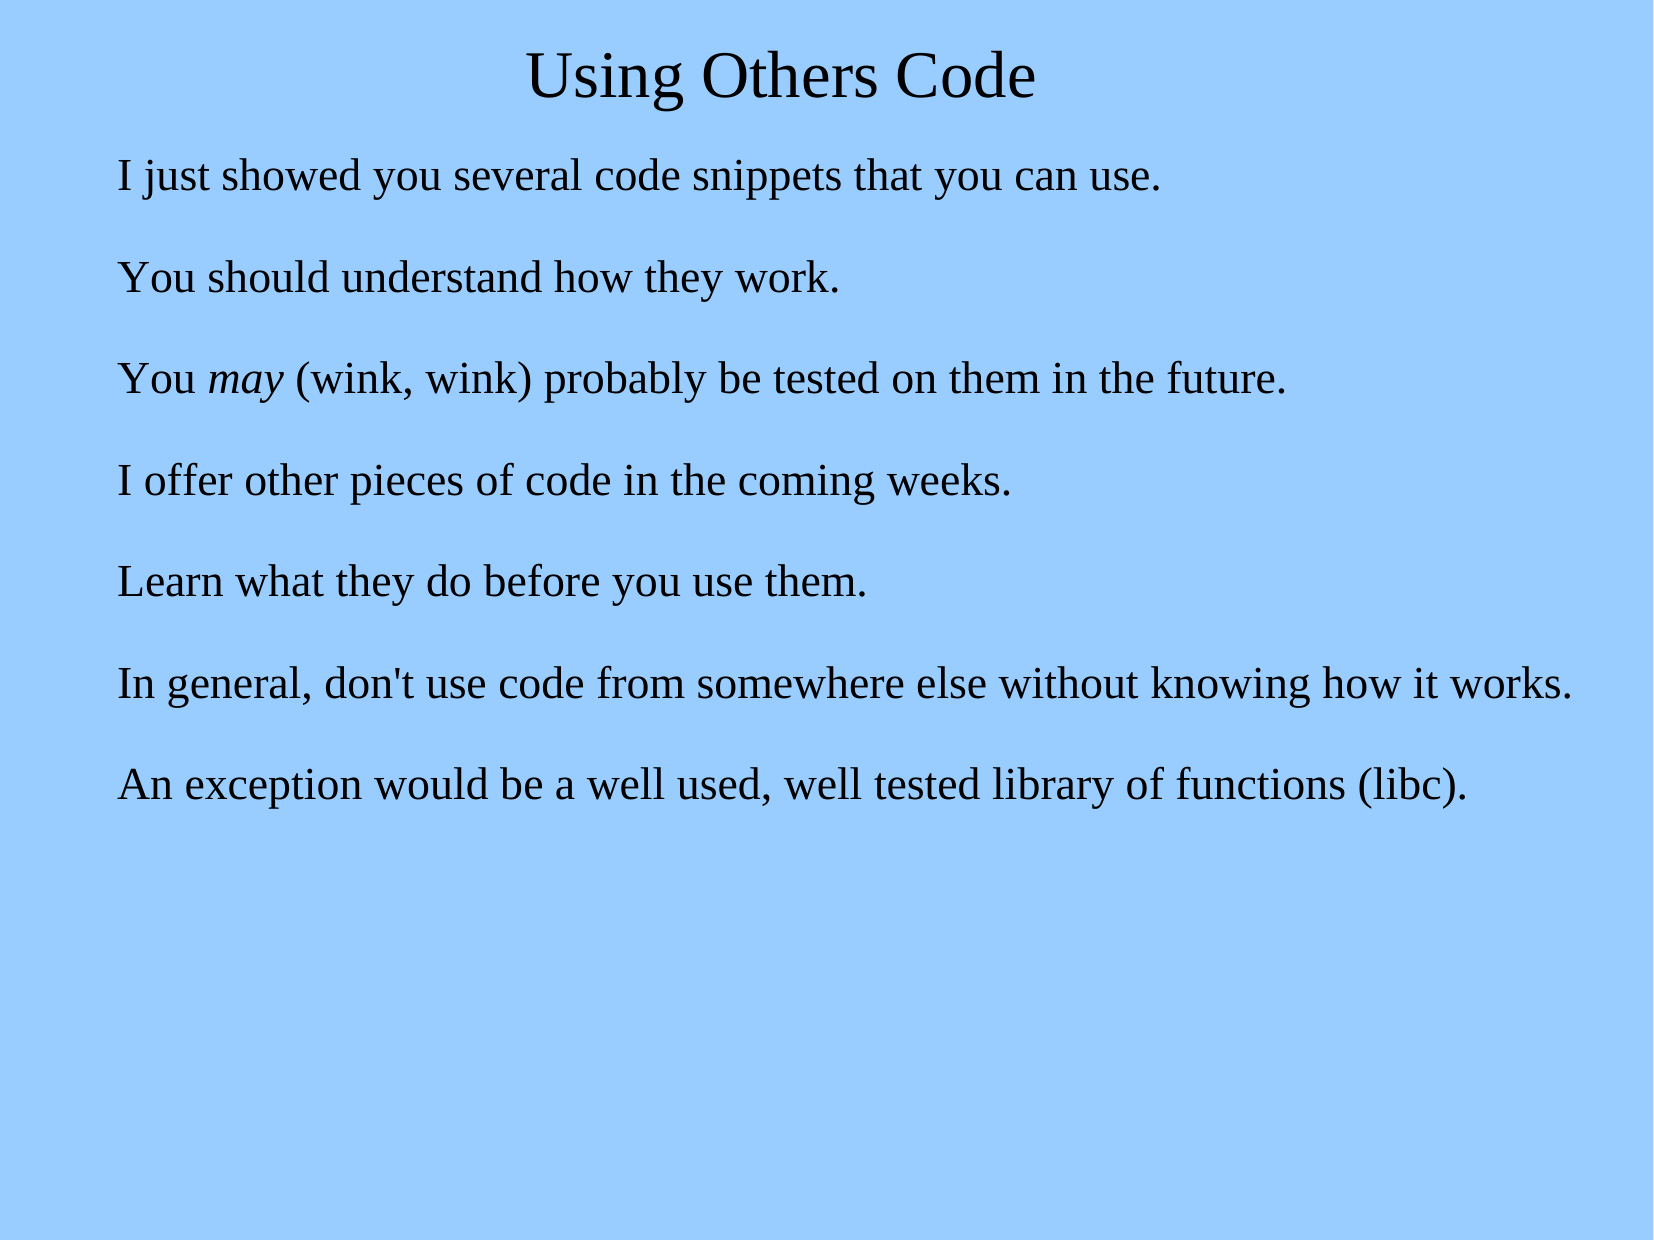

Using Others Code
I just showed you several code snippets that you can use.
You should understand how they work.
You may (wink, wink) probably be tested on them in the future.
I offer other pieces of code in the coming weeks.
Learn what they do before you use them.
In general, don't use code from somewhere else without knowing how it works.
An exception would be a well used, well tested library of functions (libc).